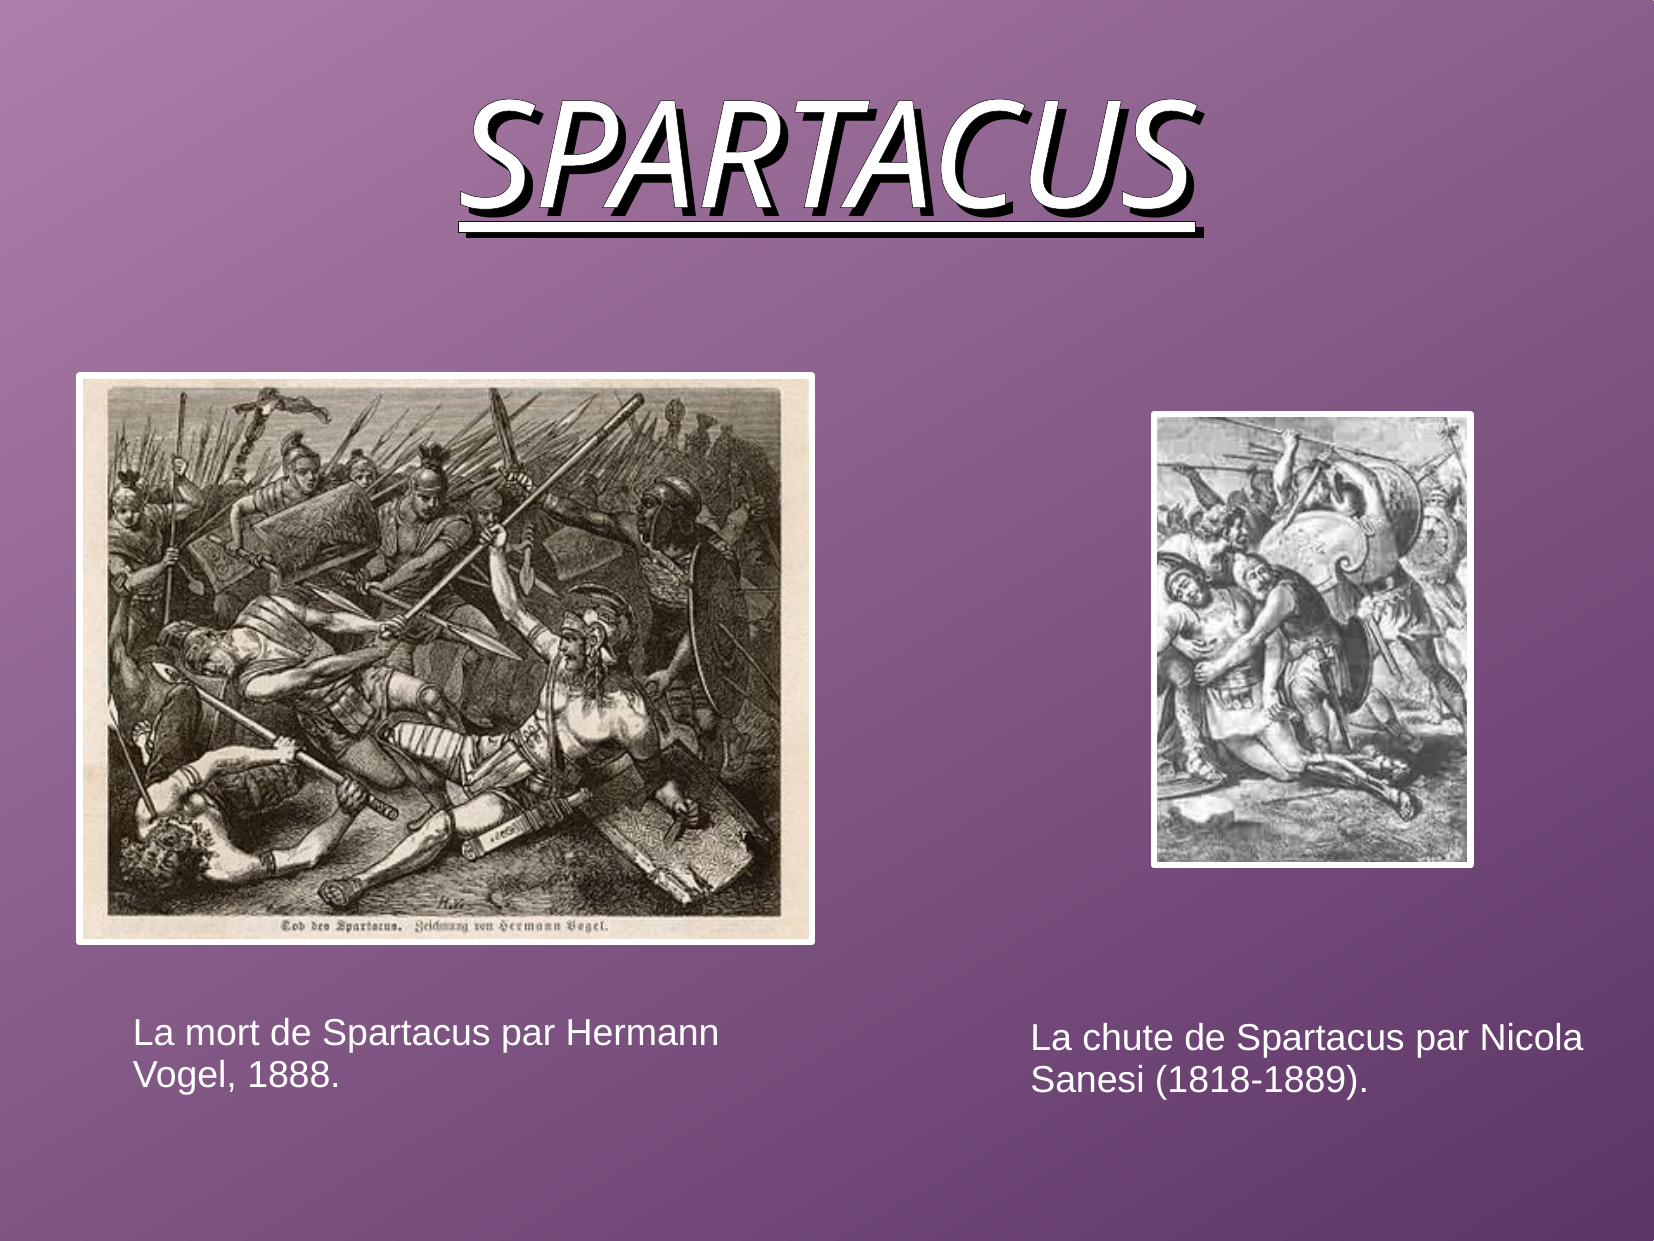

# SPARTACUS
La mort de Spartacus par Hermann Vogel, 1888.
La chute de Spartacus par Nicola
Sanesi (1818-1889).